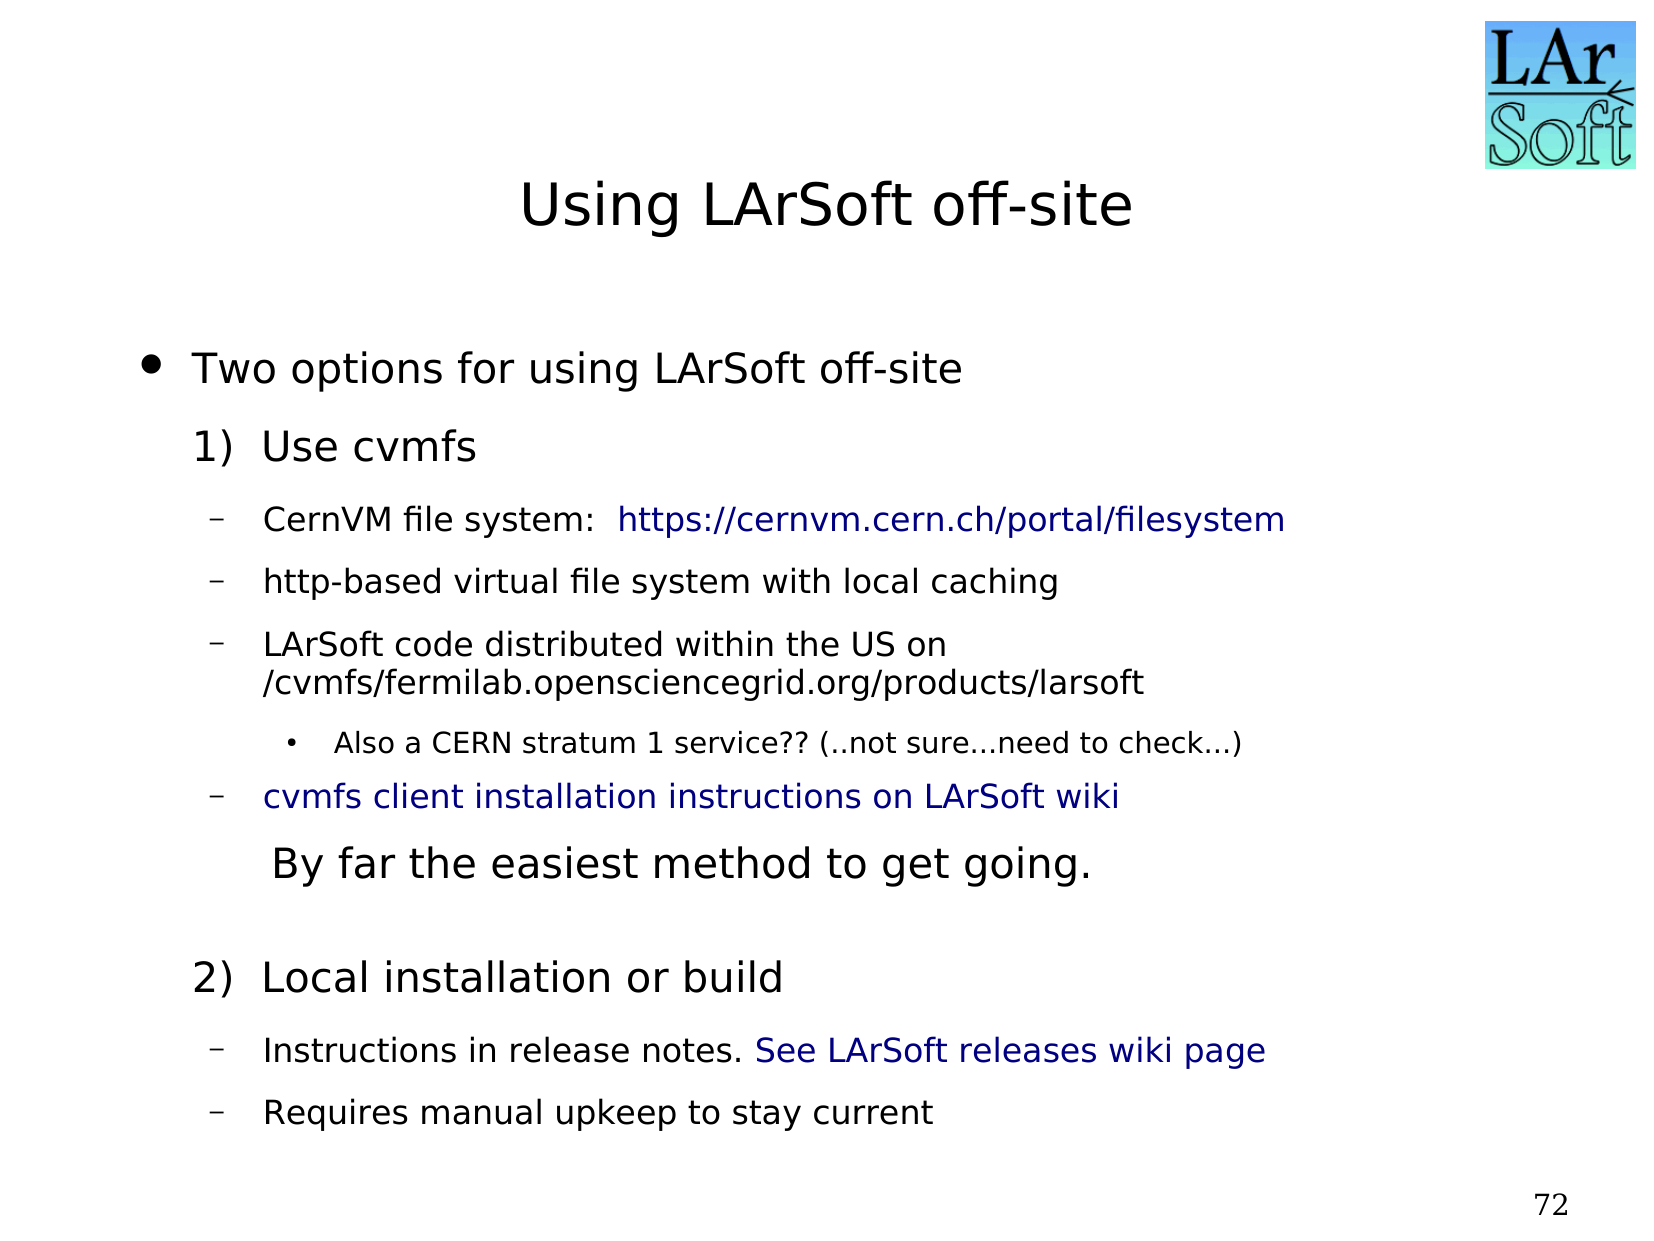

# Using LArSoft off-site
Two options for using LArSoft off-site
1) Use cvmfs
CernVM file system: https://cernvm.cern.ch/portal/filesystem
http-based virtual file system with local caching
LArSoft code distributed within the US on /cvmfs/fermilab.opensciencegrid.org/products/larsoft
Also a CERN stratum 1 service?? (..not sure...need to check...)
cvmfs client installation instructions on LArSoft wiki
 By far the easiest method to get going.
2) Local installation or build
Instructions in release notes. See LArSoft releases wiki page
Requires manual upkeep to stay current
72